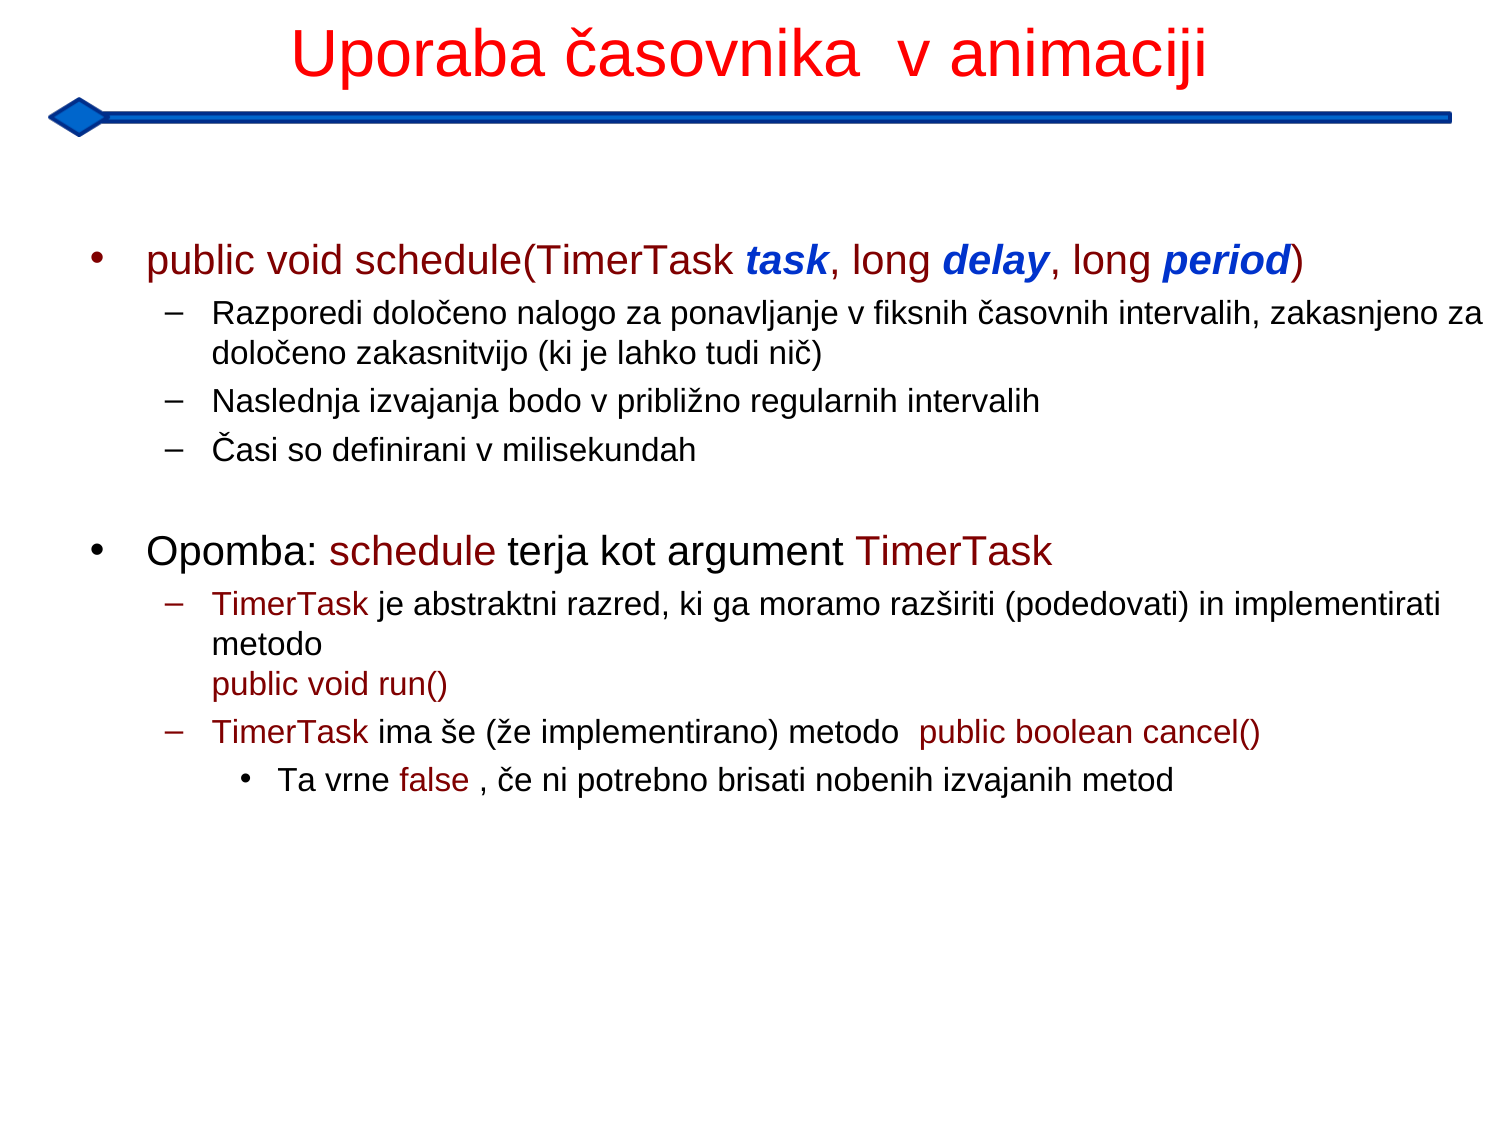

# Uporaba časovnika v animaciji
public void schedule(TimerTask task, long delay, long period)
Razporedi določeno nalogo za ponavljanje v fiksnih časovnih intervalih, zakasnjeno za določeno zakasnitvijo (ki je lahko tudi nič)
Naslednja izvajanja bodo v približno regularnih intervalih
Časi so definirani v milisekundah
Opomba: schedule terja kot argument TimerTask
TimerTask je abstraktni razred, ki ga moramo razširiti (podedovati) in implementirati metodo
public void run()
TimerTask ima še (že implementirano) metodo public boolean cancel()
Ta vrne false , če ni potrebno brisati nobenih izvajanih metod